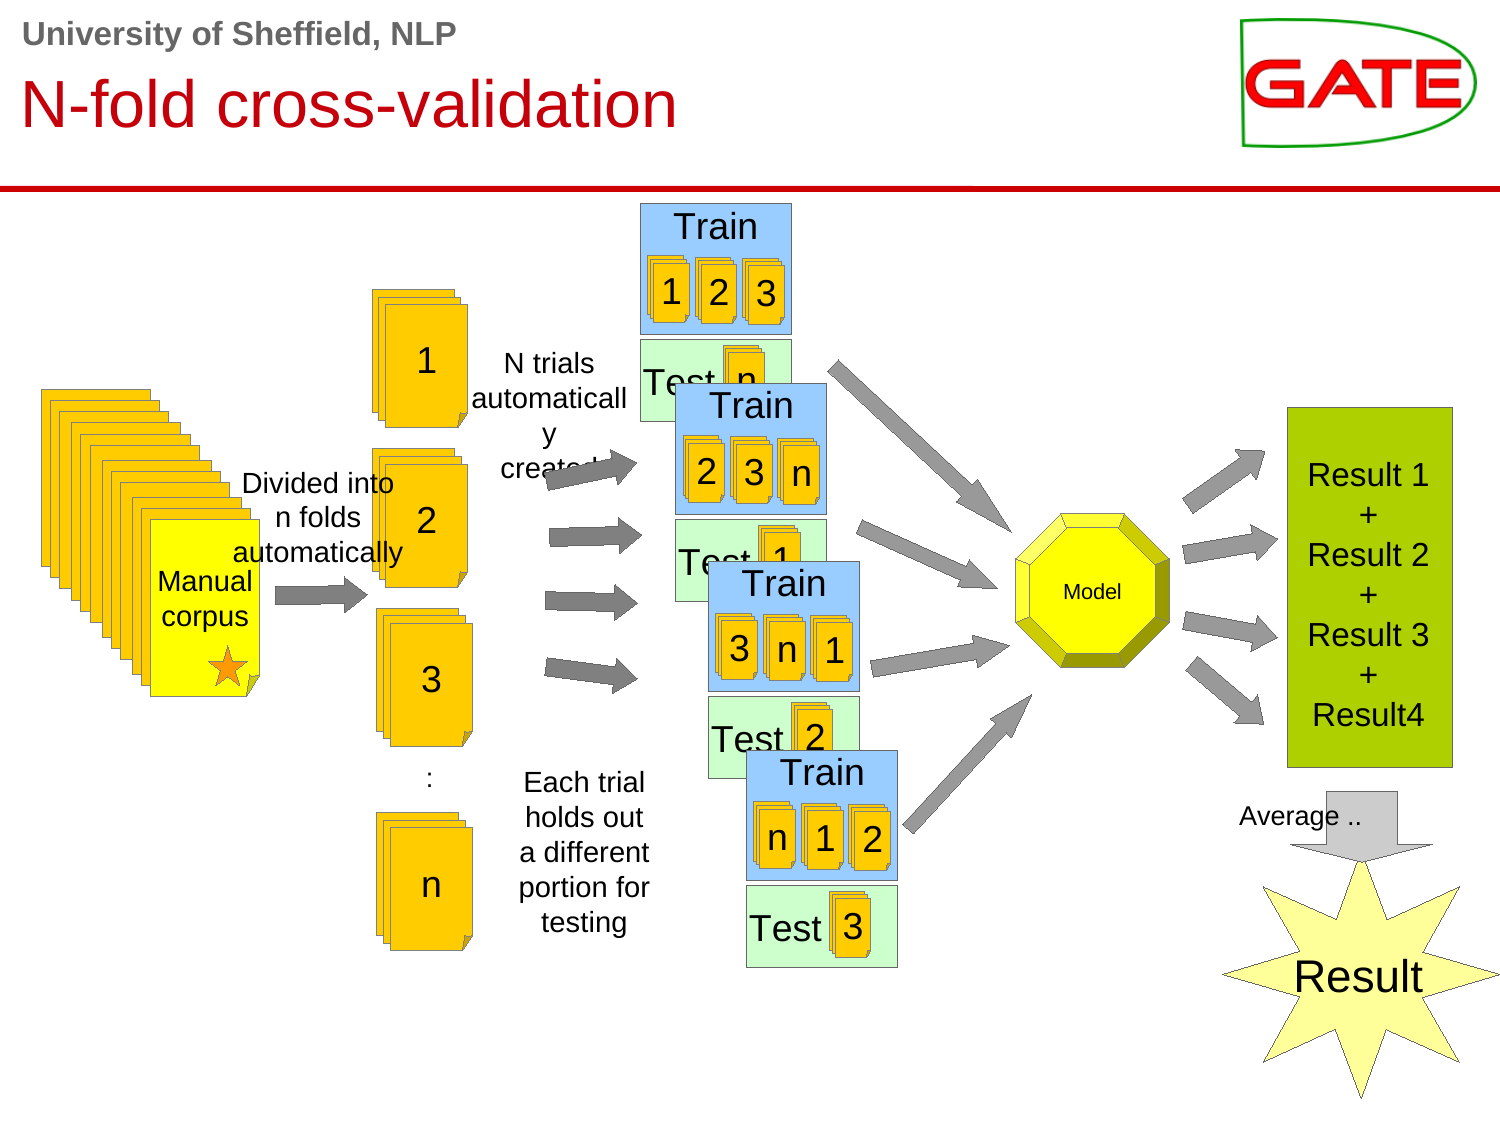

# N-fold cross-validation
Train
1
2
3
Test
n
1
N trials
automatically
created
Train
2
3
n
Test
1
Result 1
+
Result 2
+
Result 3
+
Result4
Divided into
n folds
automatically
2
Model
Manual
corpus
Train
3
n
1
Test
2
3
Train
n
1
2
Test
3
:
Each trial
holds out
a different
portion for
testing
Average ..
n
Result